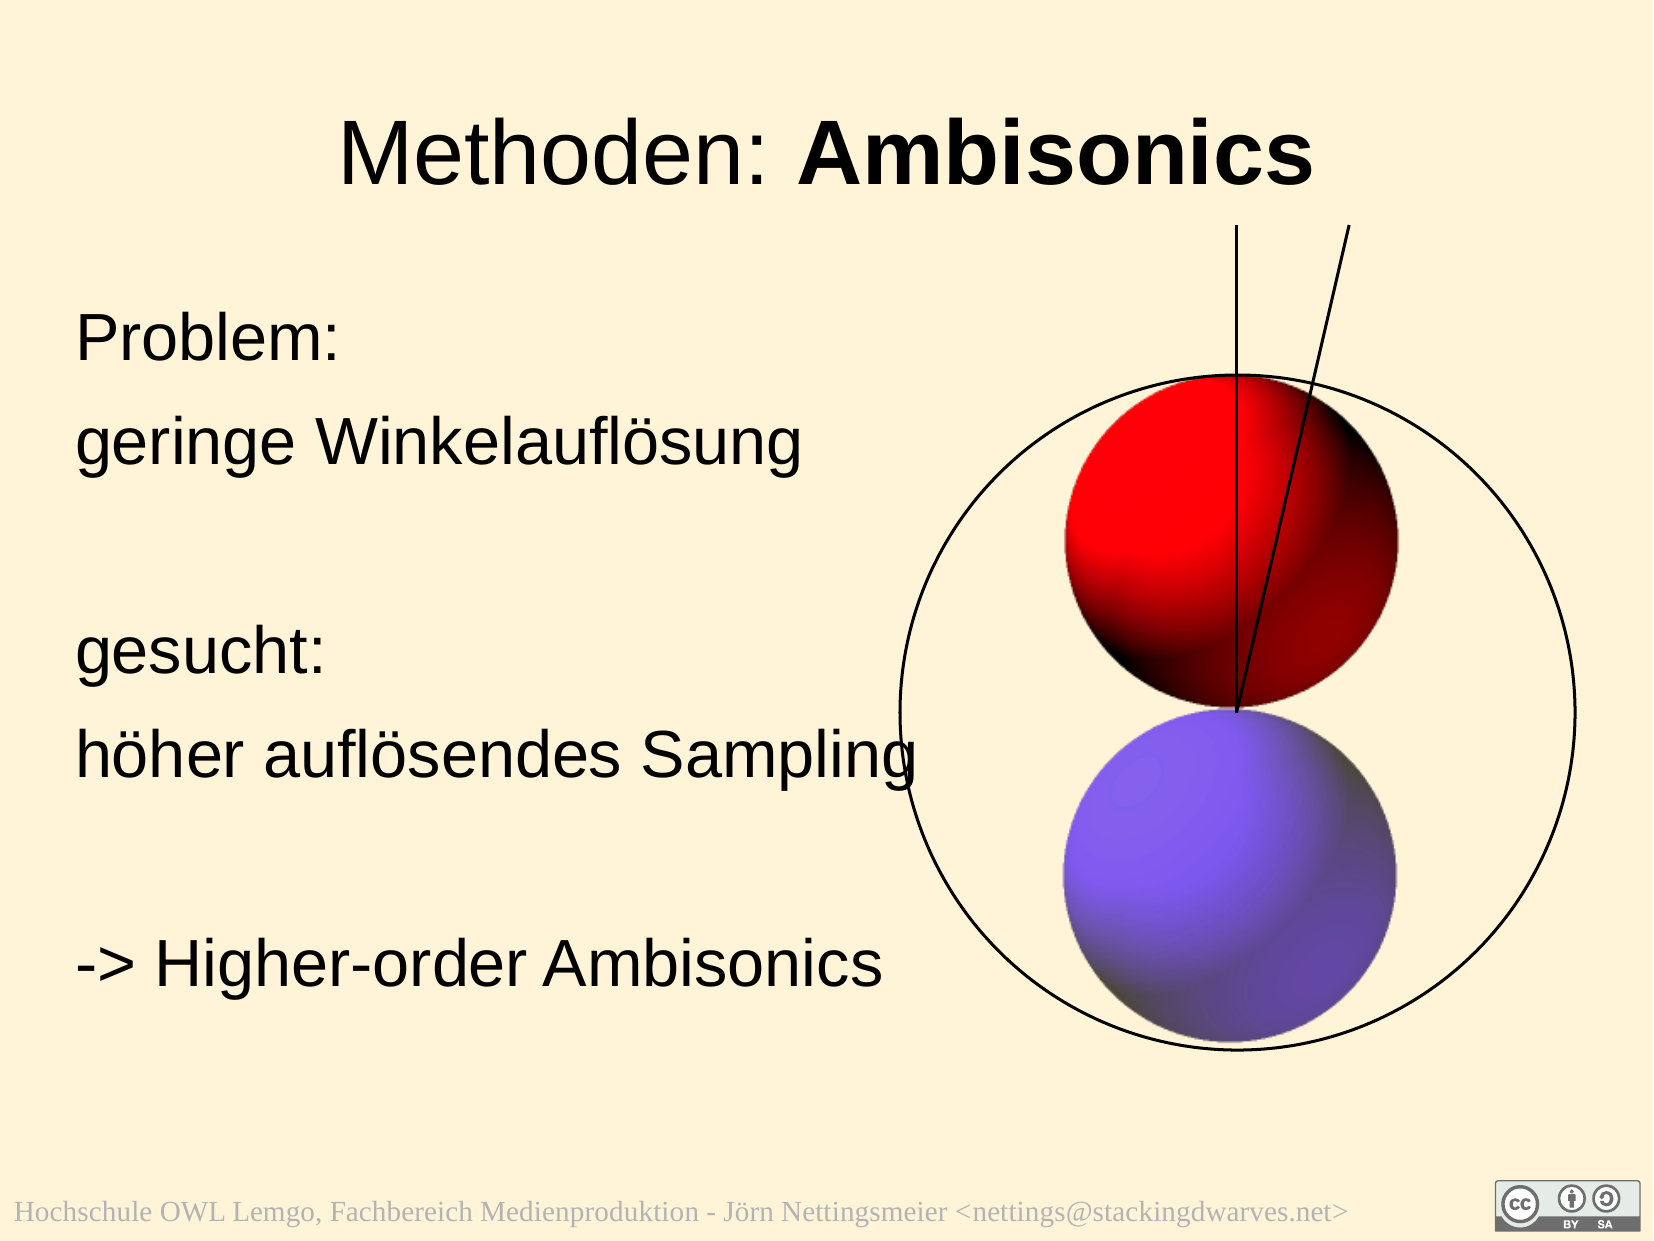

Methoden: Ambisonics
# Problem:
geringe Winkelauflösung
gesucht:
höher auflösendes Sampling
-> Higher-order Ambisonics